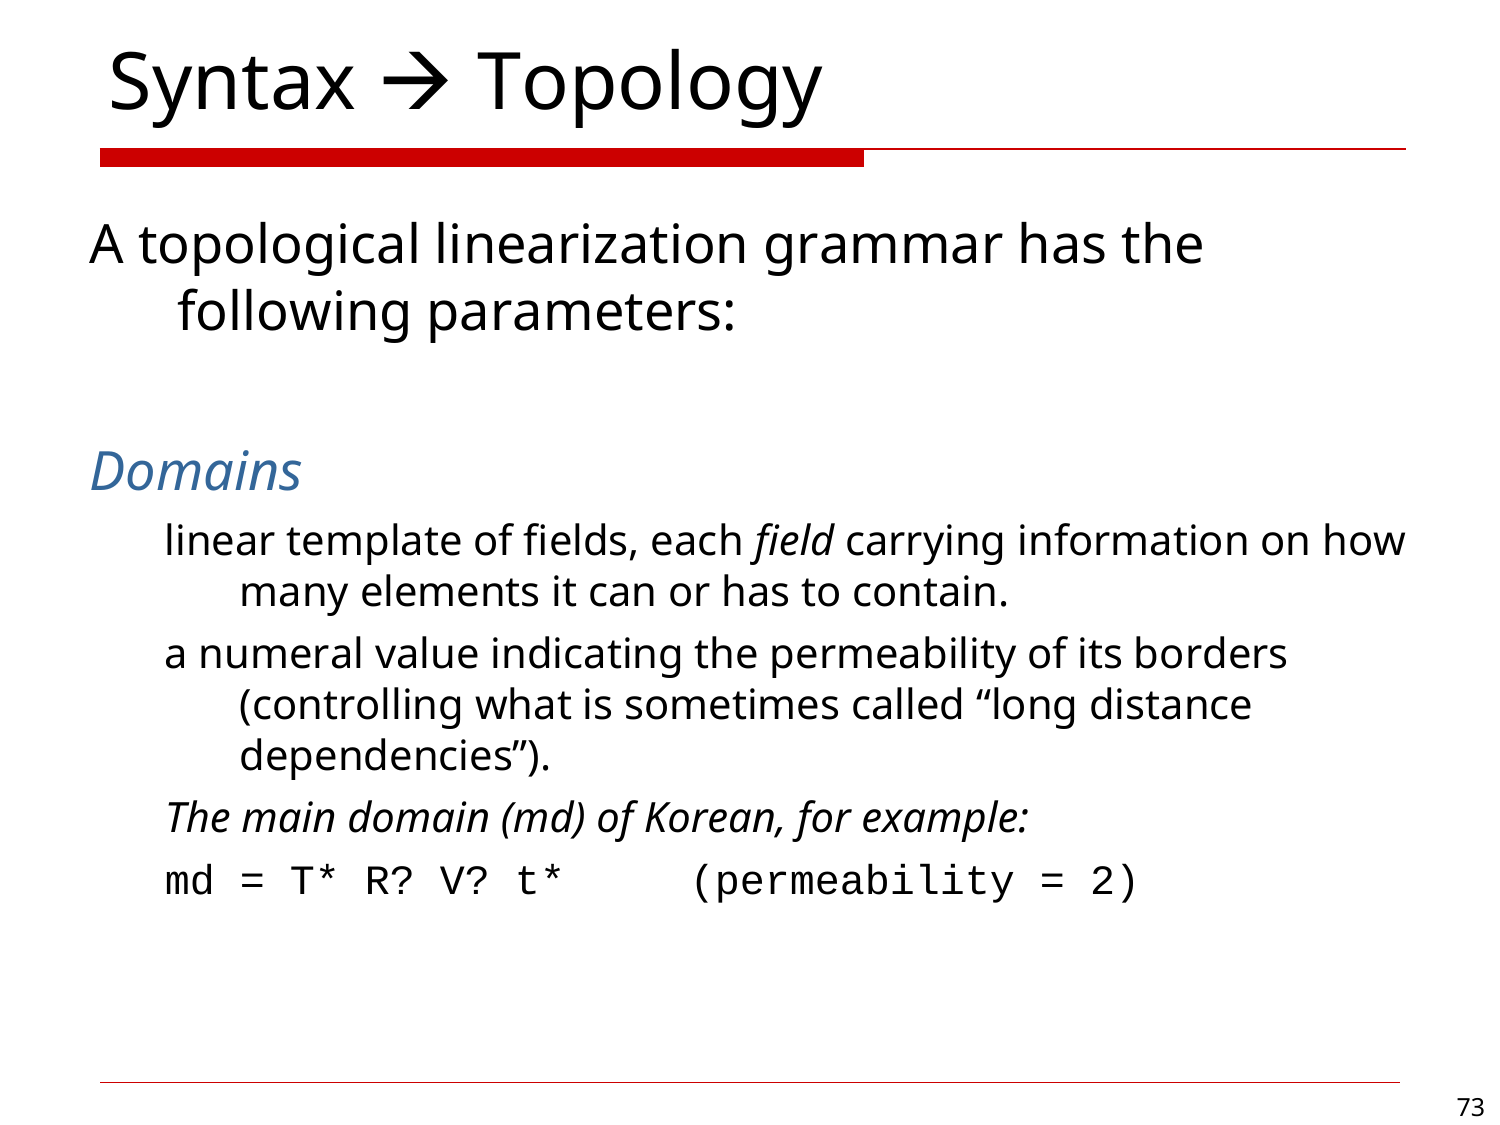

Syntax  Topology
# A topological linearization grammar has the following parameters:
Domains
linear template of fields, each field carrying information on how many elements it can or has to contain.
a numeral value indicating the permeability of its borders (controlling what is sometimes called “long distance dependencies”).
The main domain (md) of Korean, for example:
md = T* R? V? t* 	(permeability = 2)
73